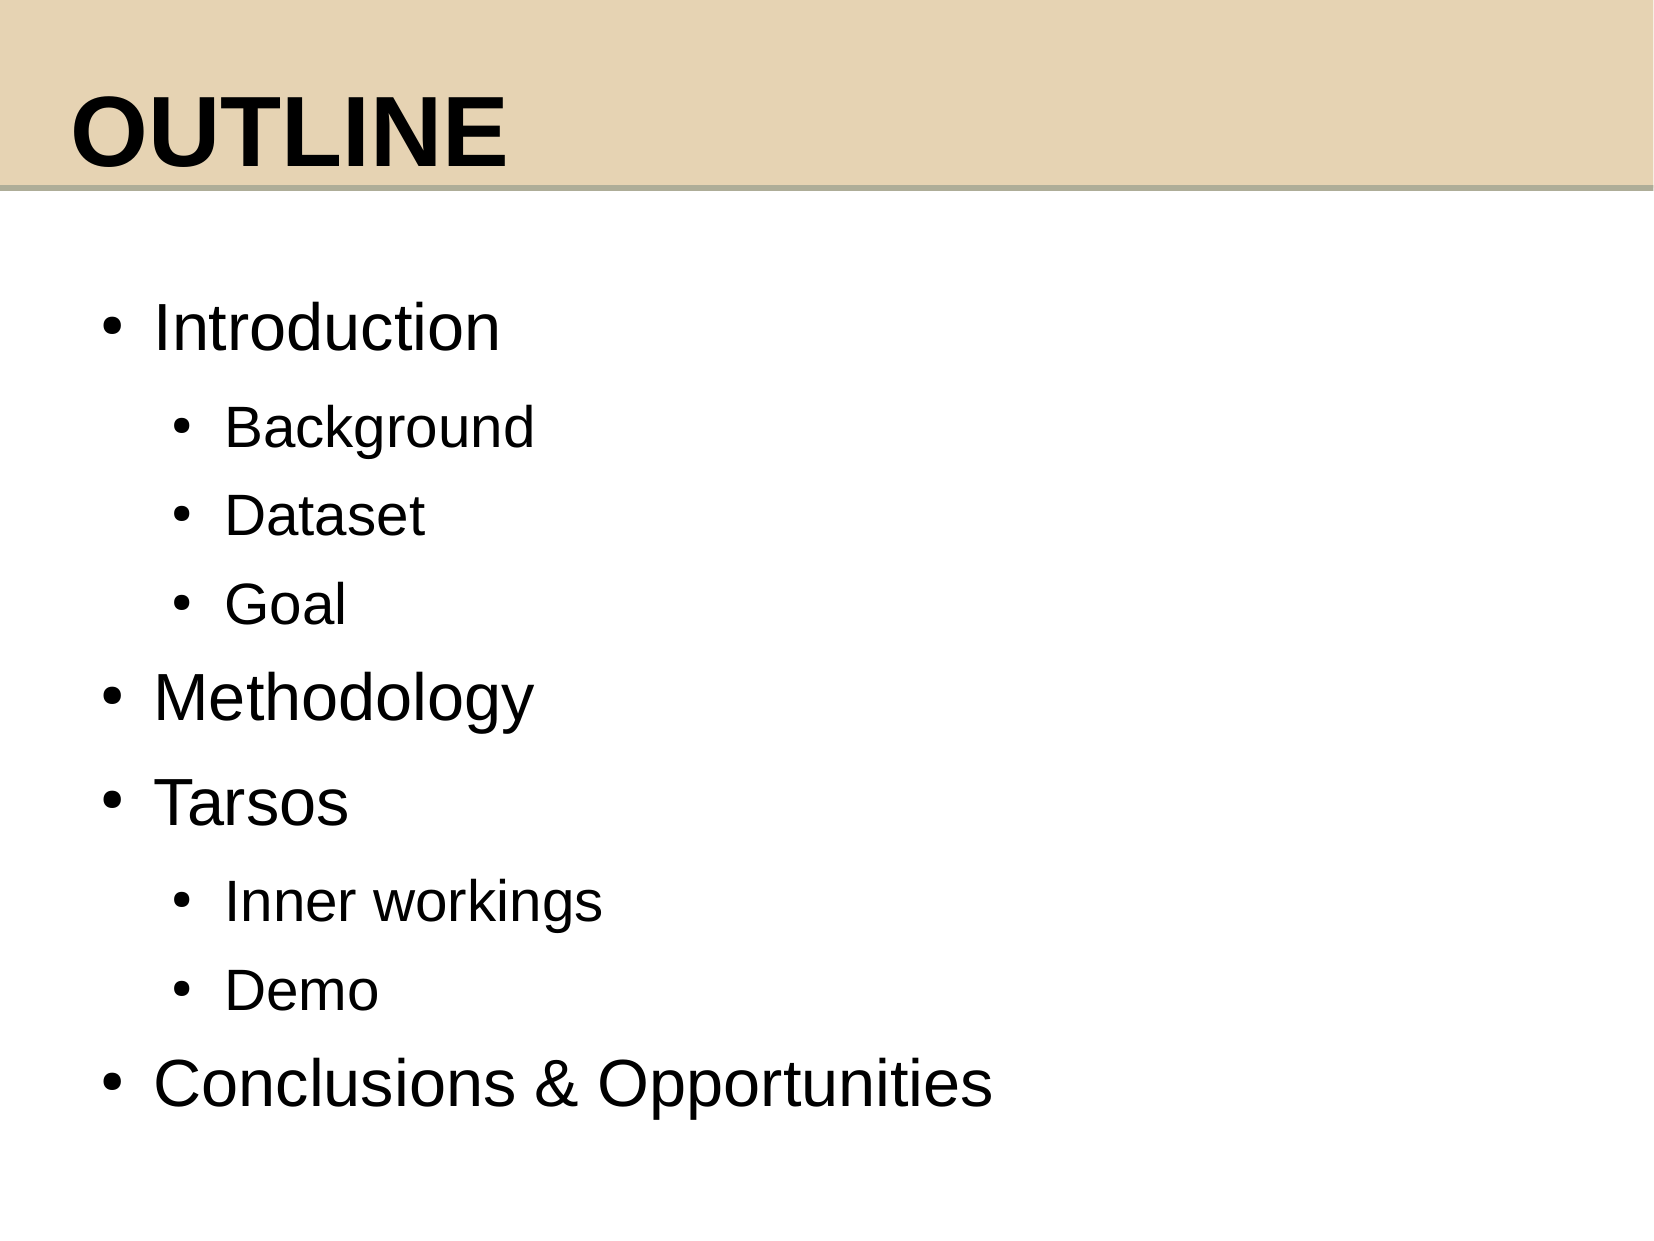

OUTLINE
# Introduction
Background
Dataset
Goal
Methodology
Tarsos
Inner workings
Demo
Conclusions & Opportunities